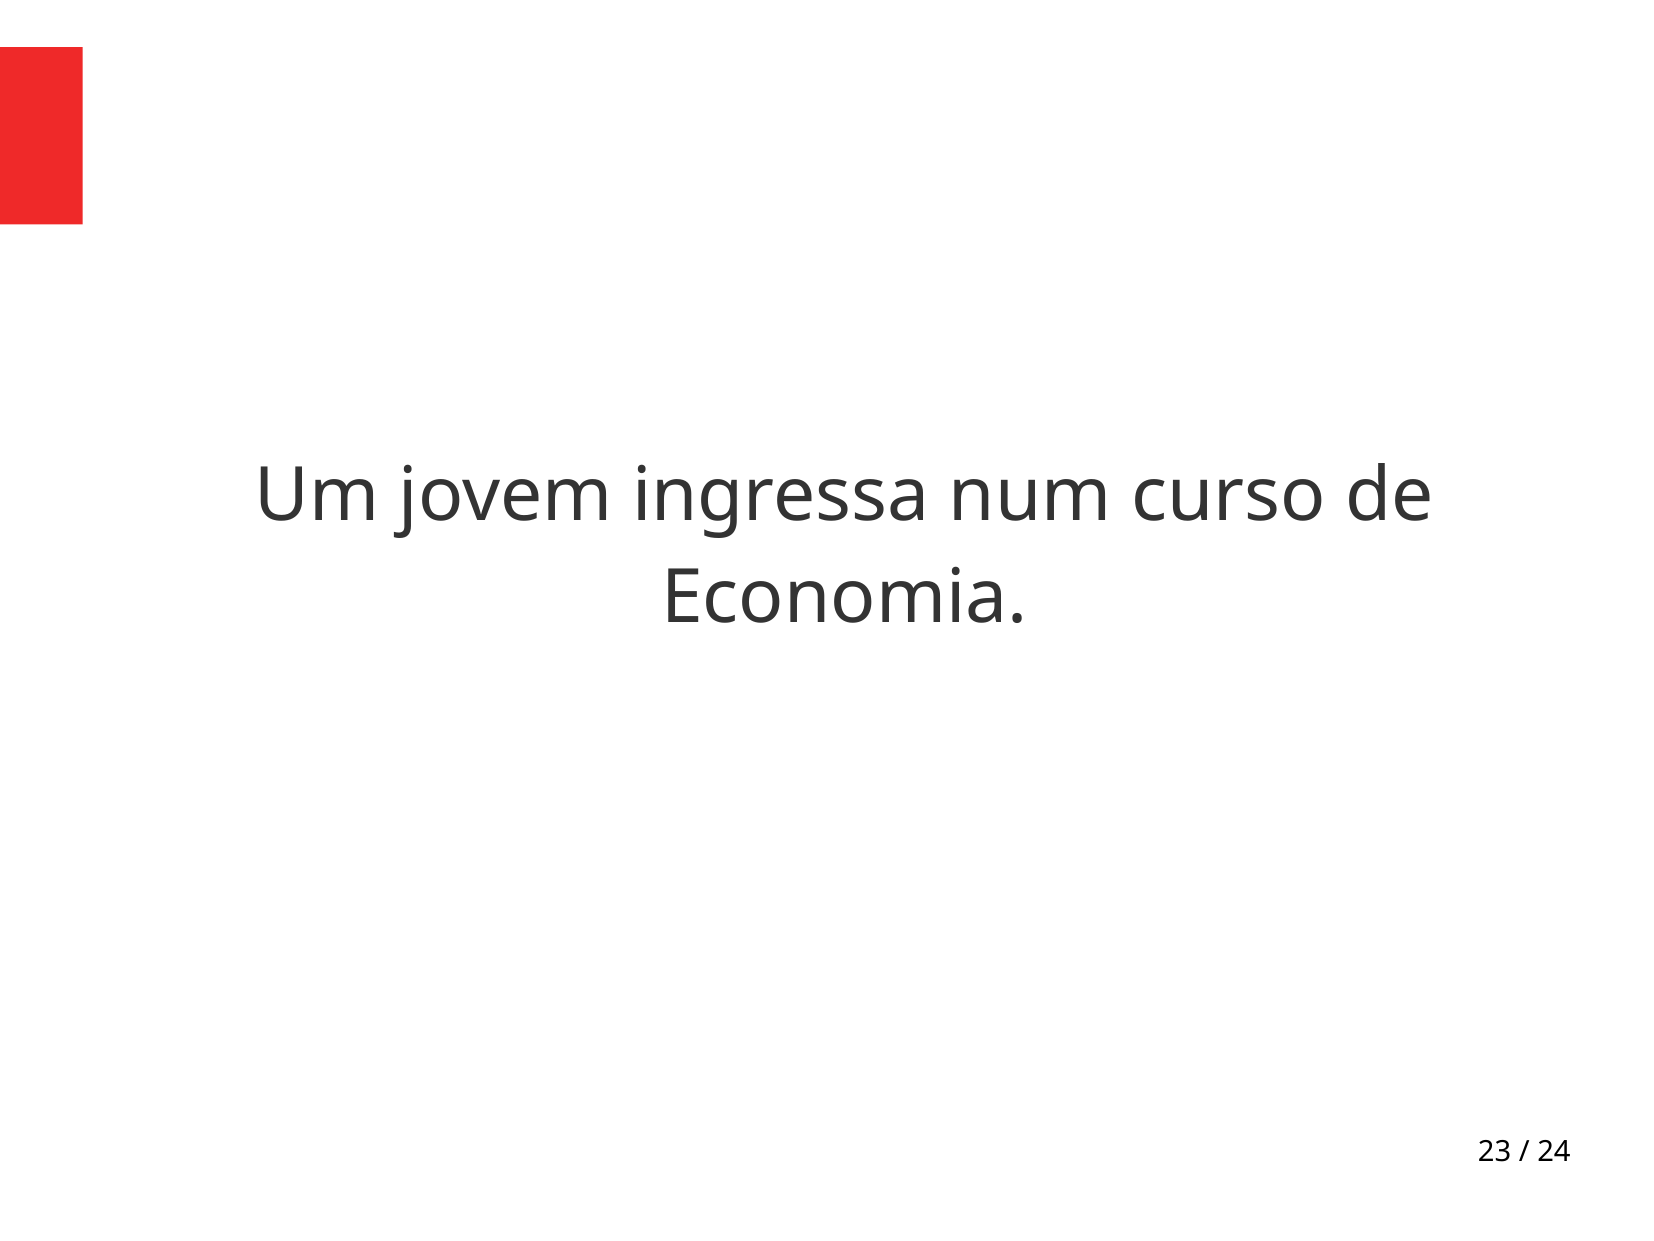

# Um jovem ingressa num curso de Economia.
23